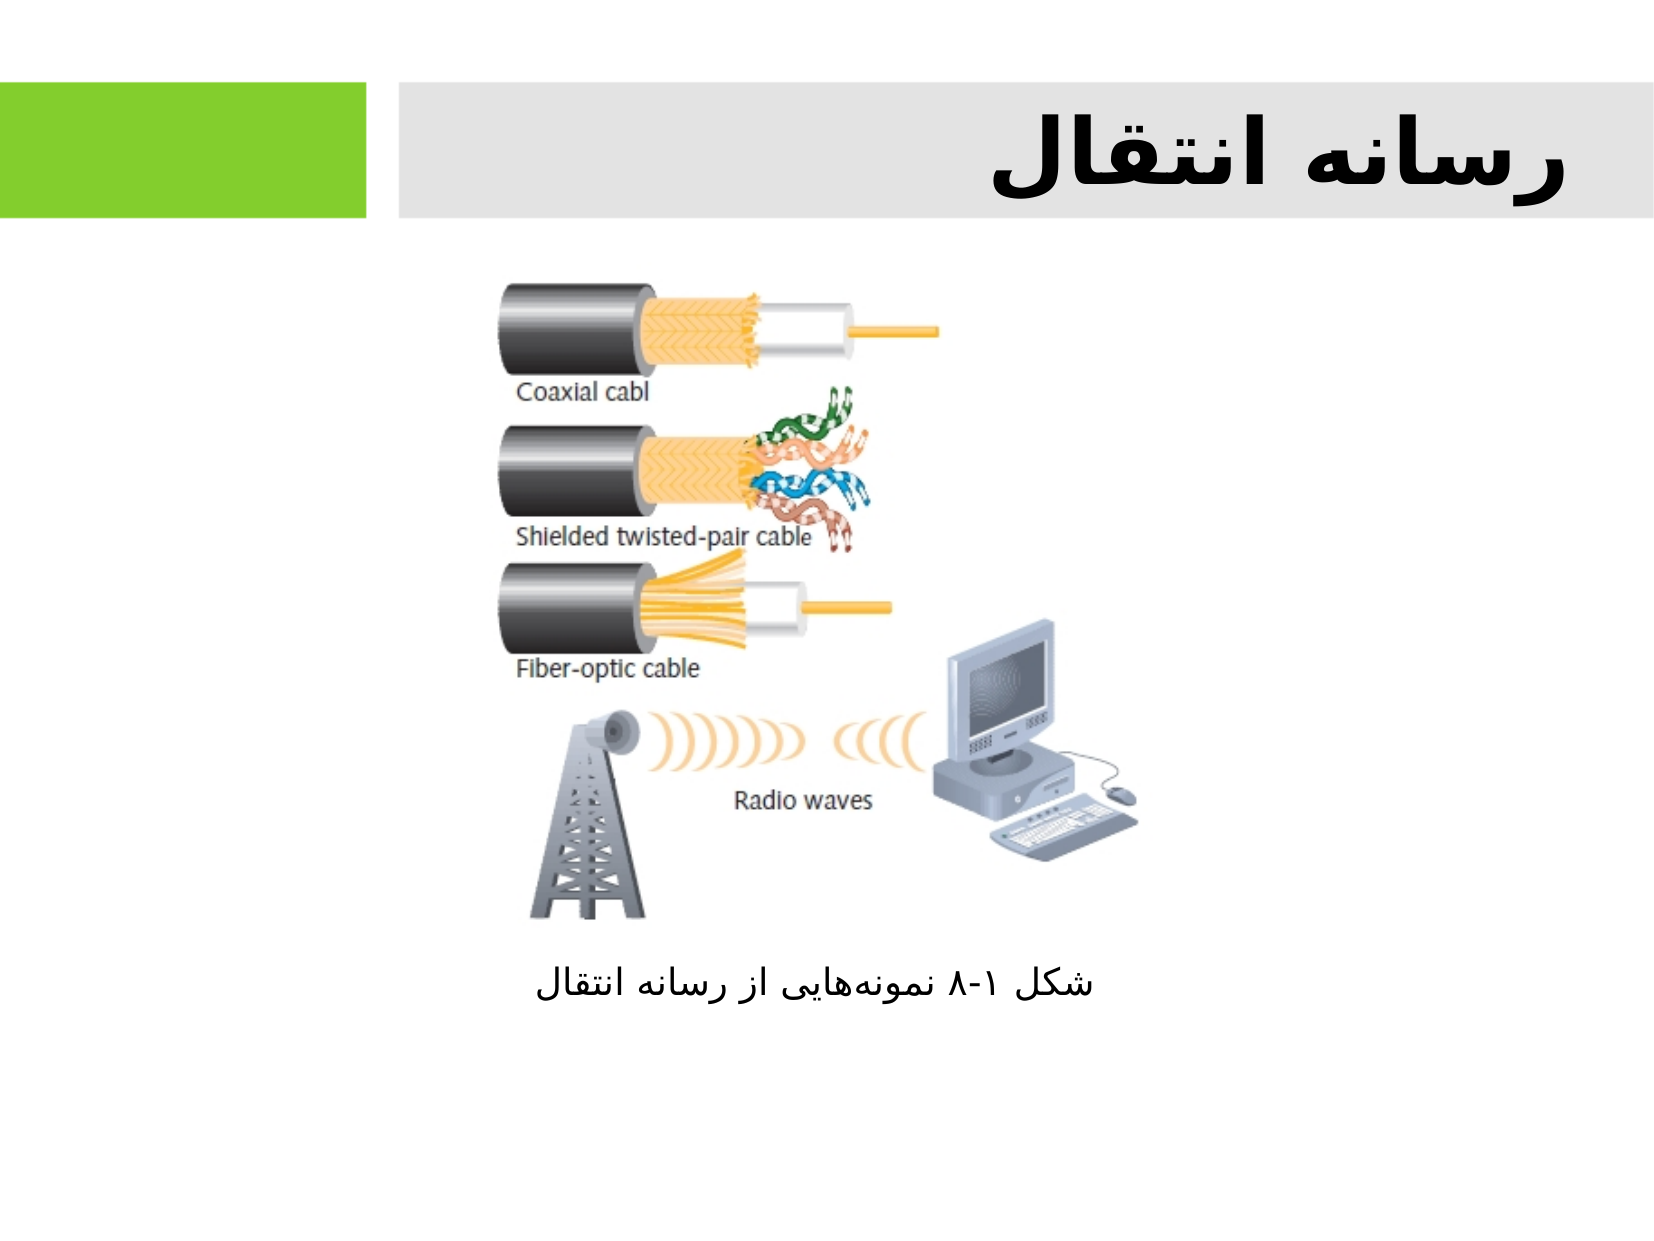

# رسانه انتقال
شکل ۱-۸ نمونه‌هایی از رسانه انتقال